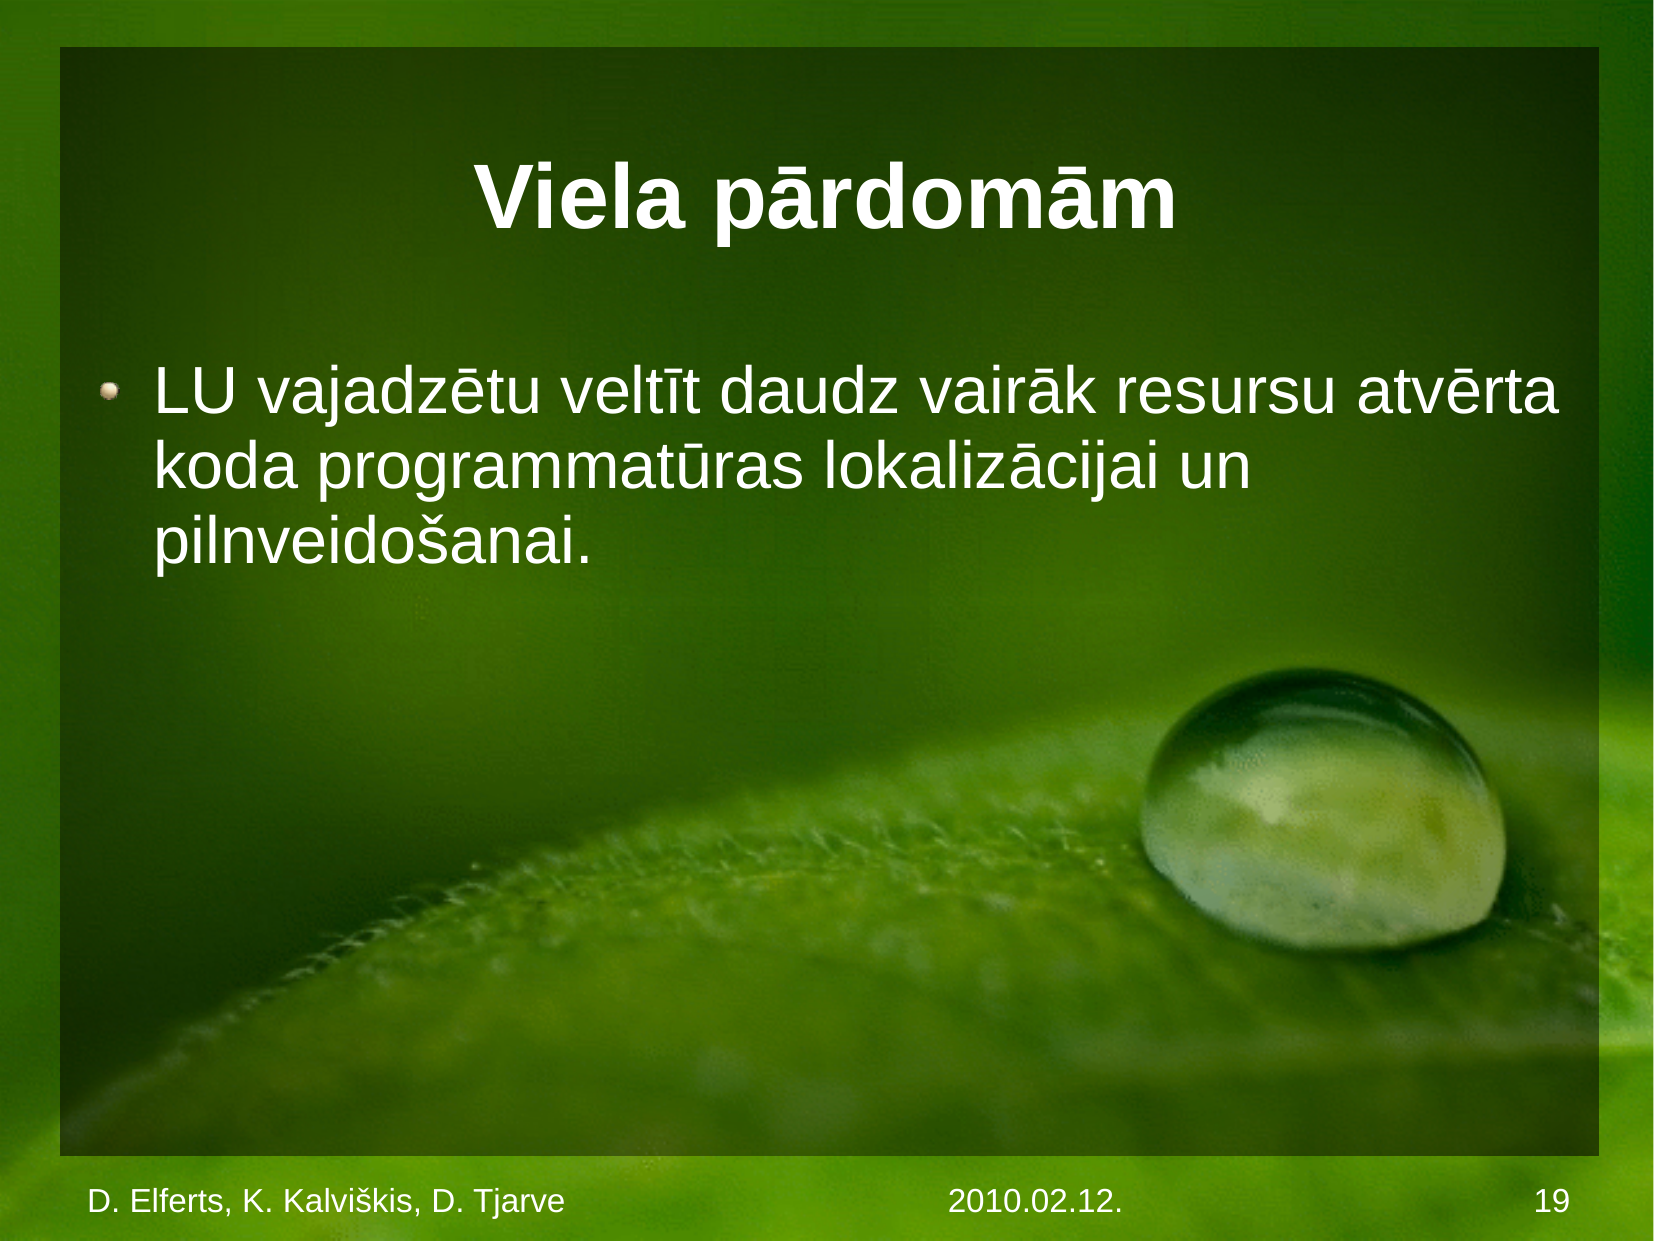

# Viela pārdomām
LU vajadzētu veltīt daudz vairāk resursu atvērta koda programmatūras lokalizācijai un pilnveidošanai.
D. Elferts, K. Kalviškis, D. Tjarve
2010.02.12.
19